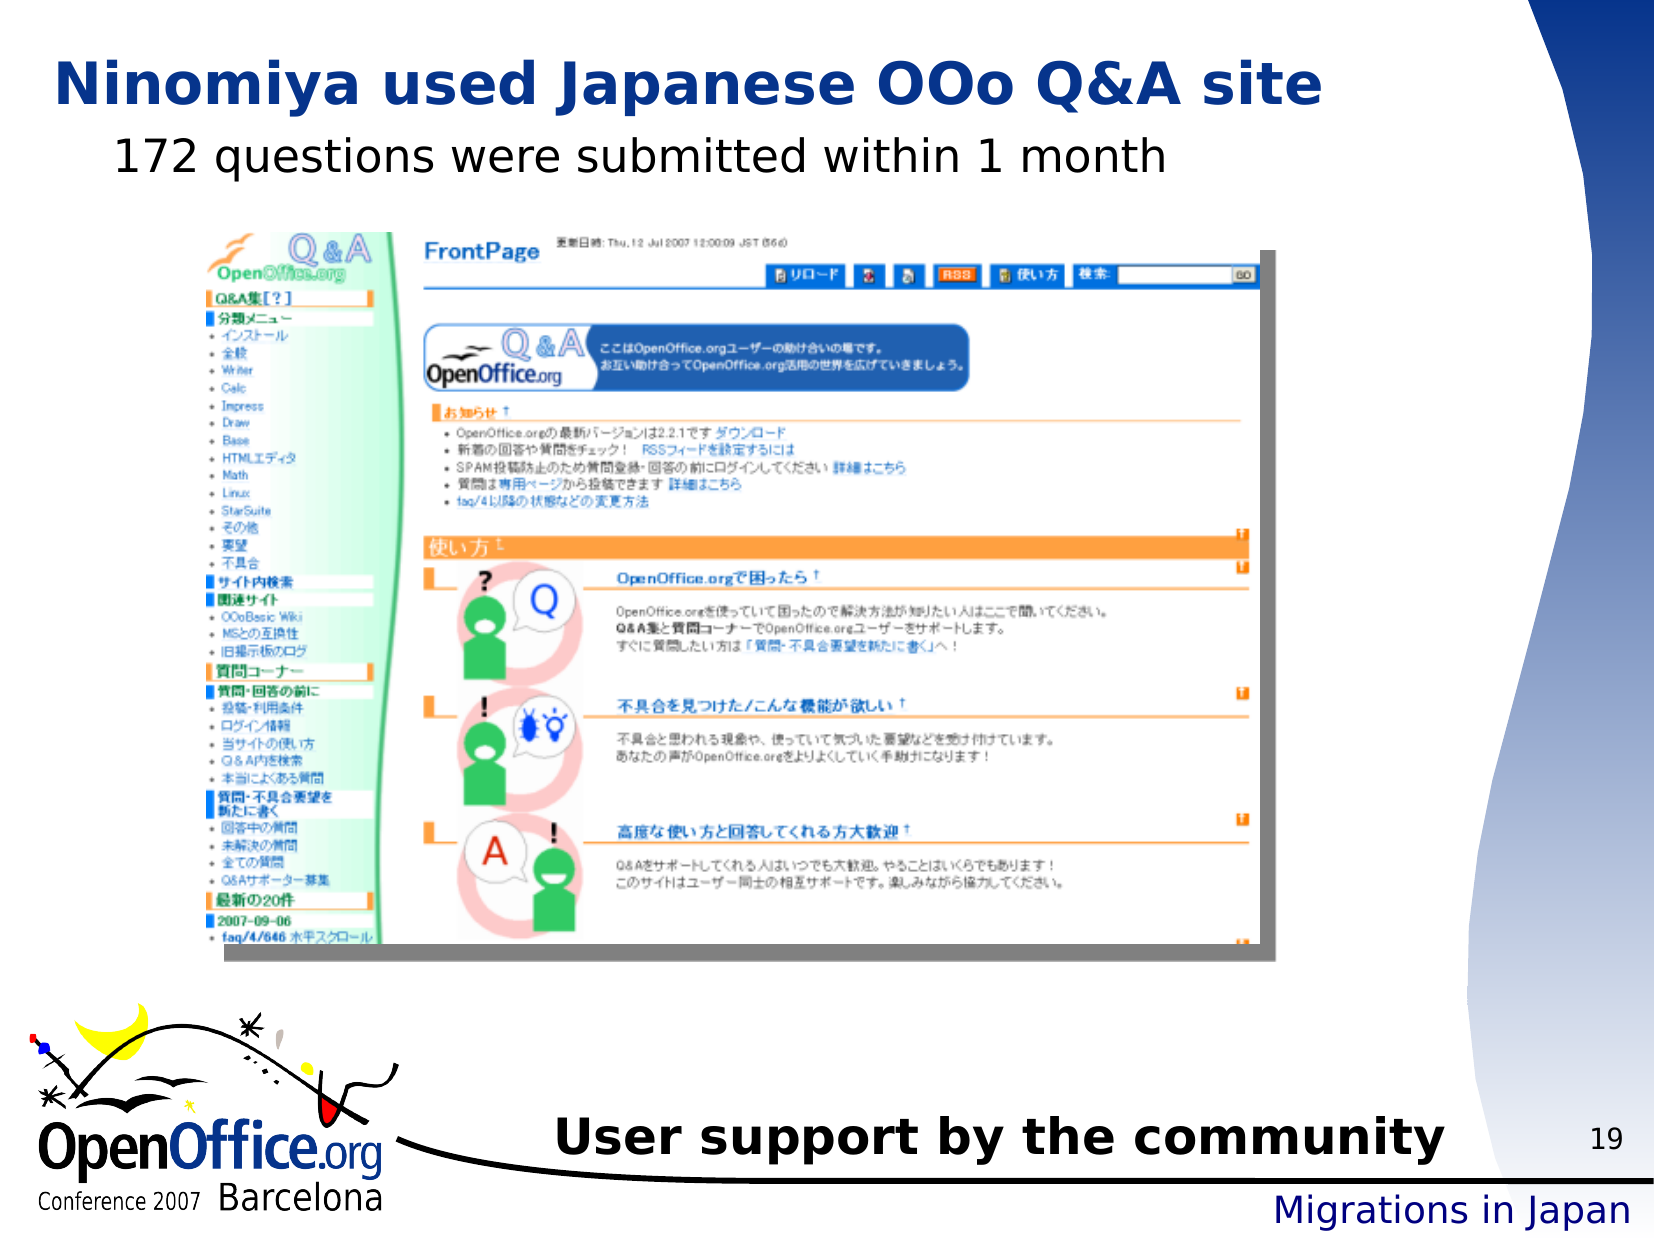

Ninomiya used Japanese OOo Q&A site
172 questions were submitted within 1 month
# User support by the community
19